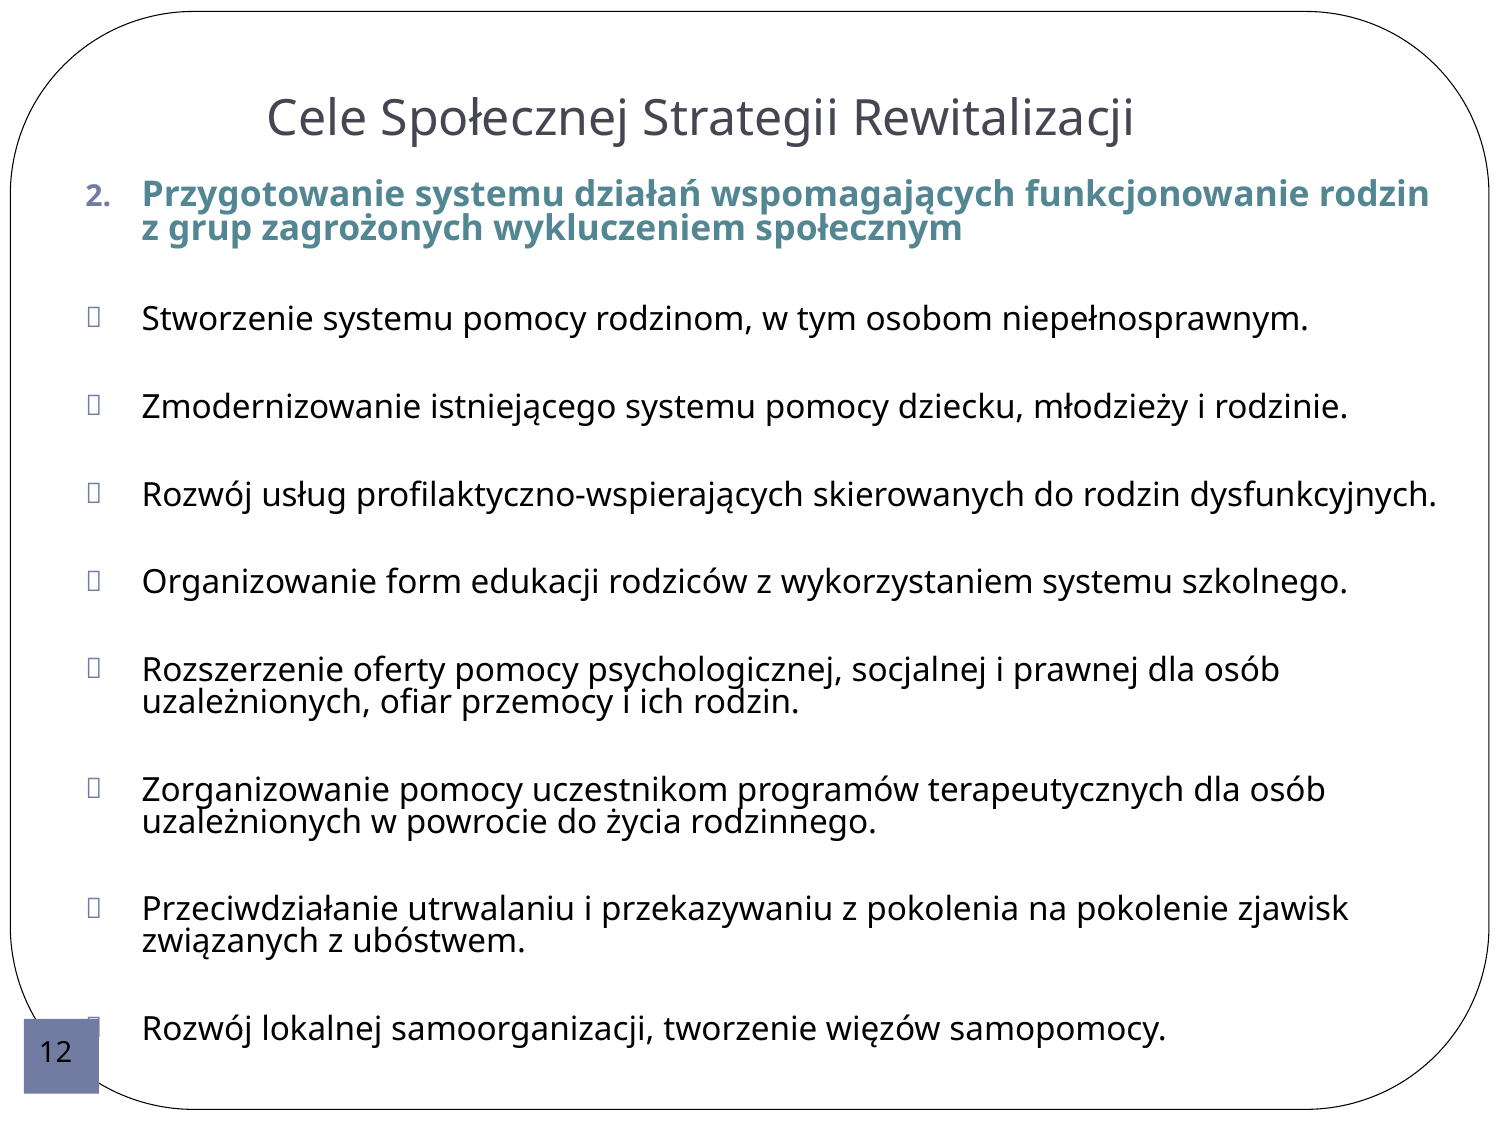

# Cele Społecznej Strategii Rewitalizacji
Przygotowanie systemu działań wspomagających funkcjonowanie rodzin
z grup zagrożonych wykluczeniem społecznym
Stworzenie systemu pomocy rodzinom, w tym osobom niepełnosprawnym.
Zmodernizowanie istniejącego systemu pomocy dziecku, młodzieży i rodzinie.
Rozwój usług profilaktyczno-wspierających skierowanych do rodzin dysfunkcyjnych.
Organizowanie form edukacji rodziców z wykorzystaniem systemu szkolnego.
Rozszerzenie oferty pomocy psychologicznej, socjalnej i prawnej dla osób uzależnionych, ofiar przemocy i ich rodzin.
Zorganizowanie pomocy uczestnikom programów terapeutycznych dla osób uzależnionych w powrocie do życia rodzinnego.
Przeciwdziałanie utrwalaniu i przekazywaniu z pokolenia na pokolenie zjawisk związanych z ubóstwem.
Rozwój lokalnej samoorganizacji, tworzenie więzów samopomocy.